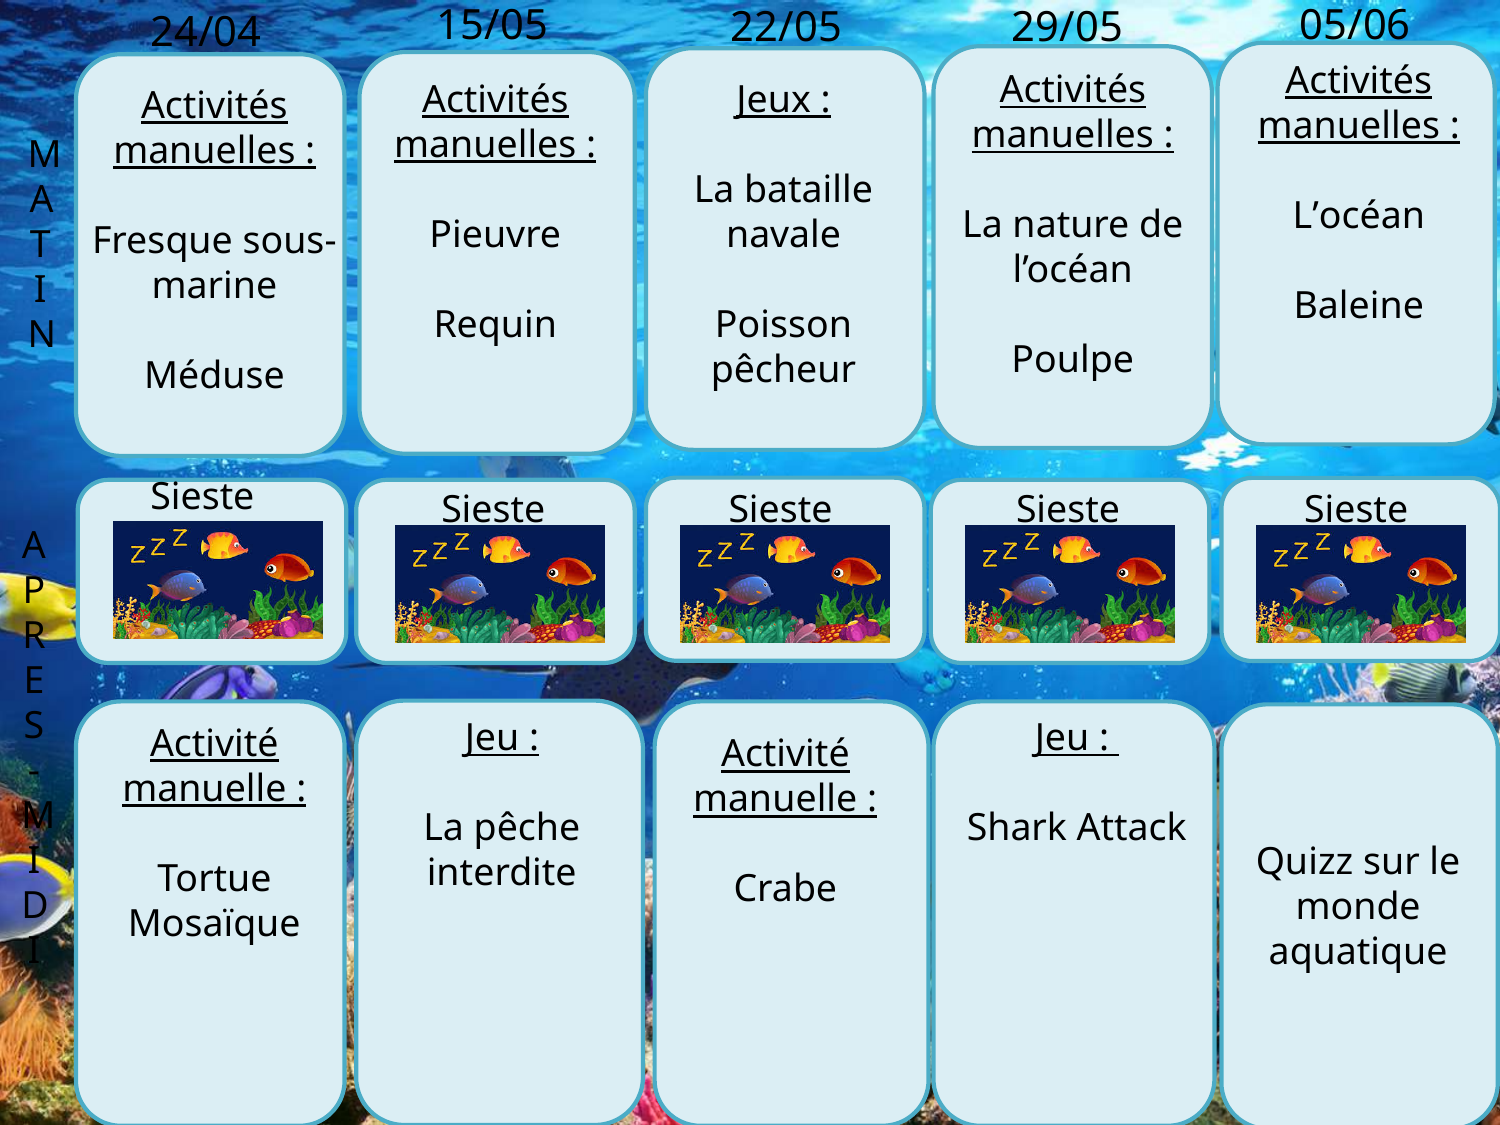

15/05
05/06
22/05
29/05
24/04
Activités manuelles :
L’océan
Baleine
Activités manuelles :
La nature de l’océan
Poulpe
Activités manuelles :
Pieuvre
Requin
Jeux :
La bataille navale
Poisson pêcheur
Activités manuelles :
Fresque sous-marine
Méduse
MATIN
Sieste
Sieste
Sieste
Sieste
Sieste
APRES-MIDI
Jeu :
La pêche interdite
Jeu :
Shark Attack
Activité manuelle :
Tortue Mosaïque
Activité manuelle :
Crabe
Quizz sur le monde aquatique